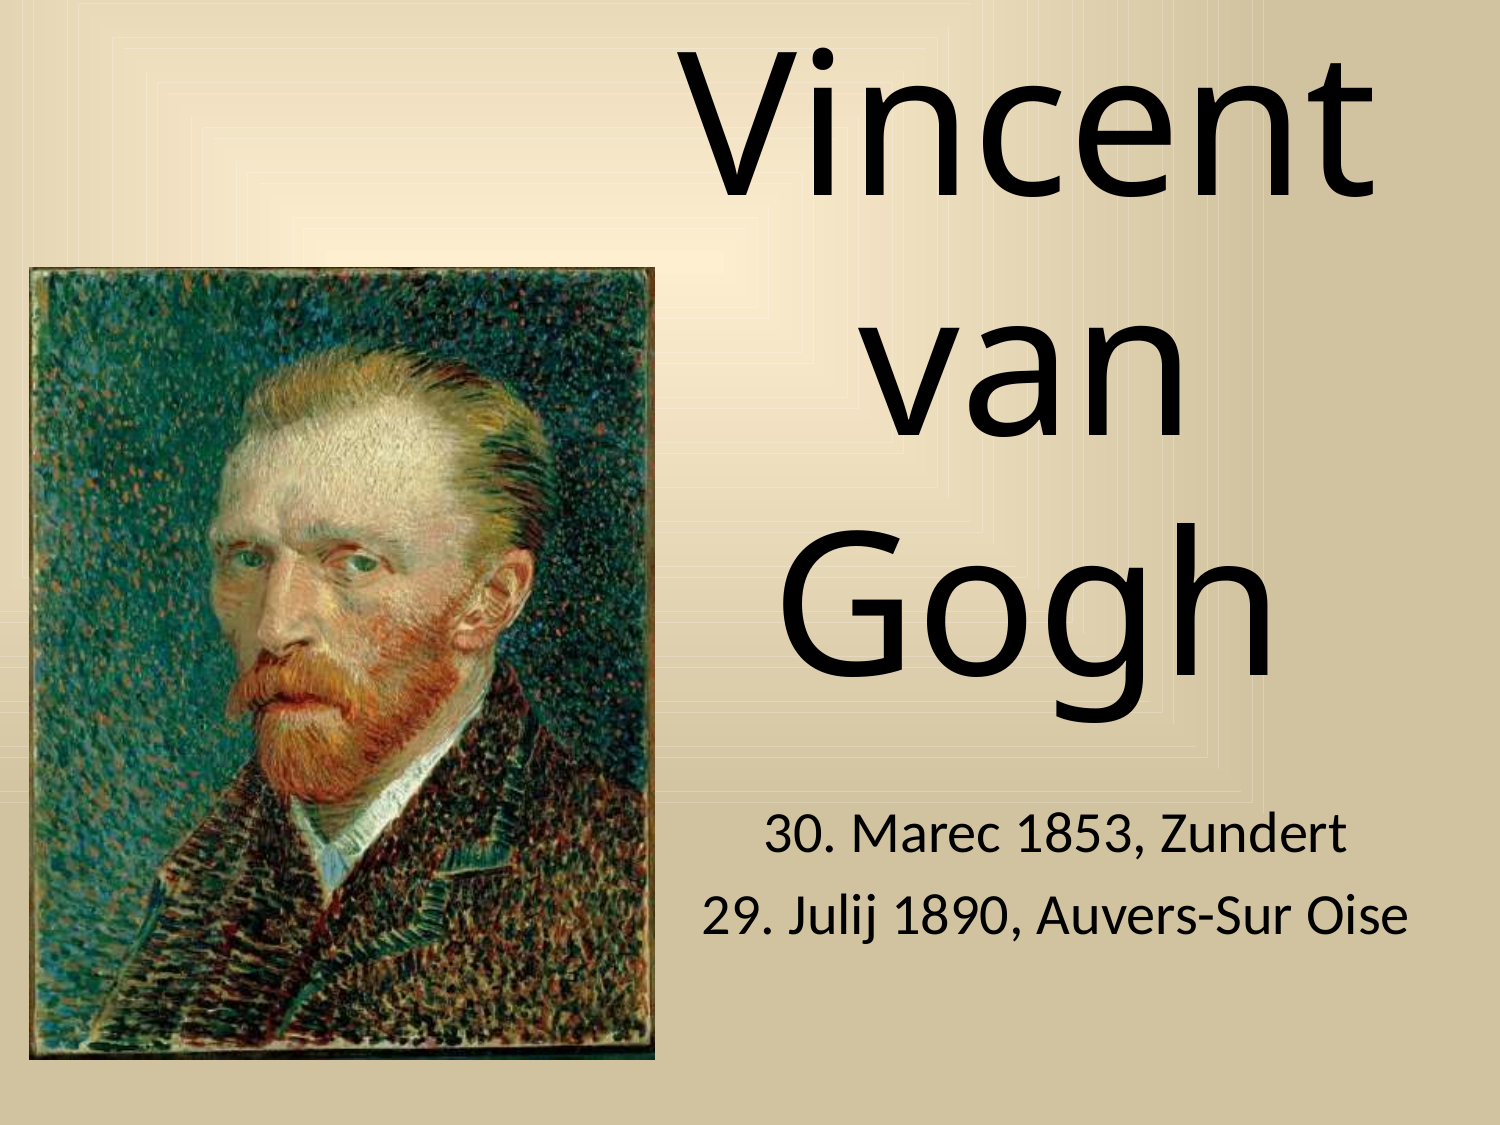

# Vincent van Gogh
30. Marec 1853, Zundert
29. Julij 1890, Auvers-Sur Oise